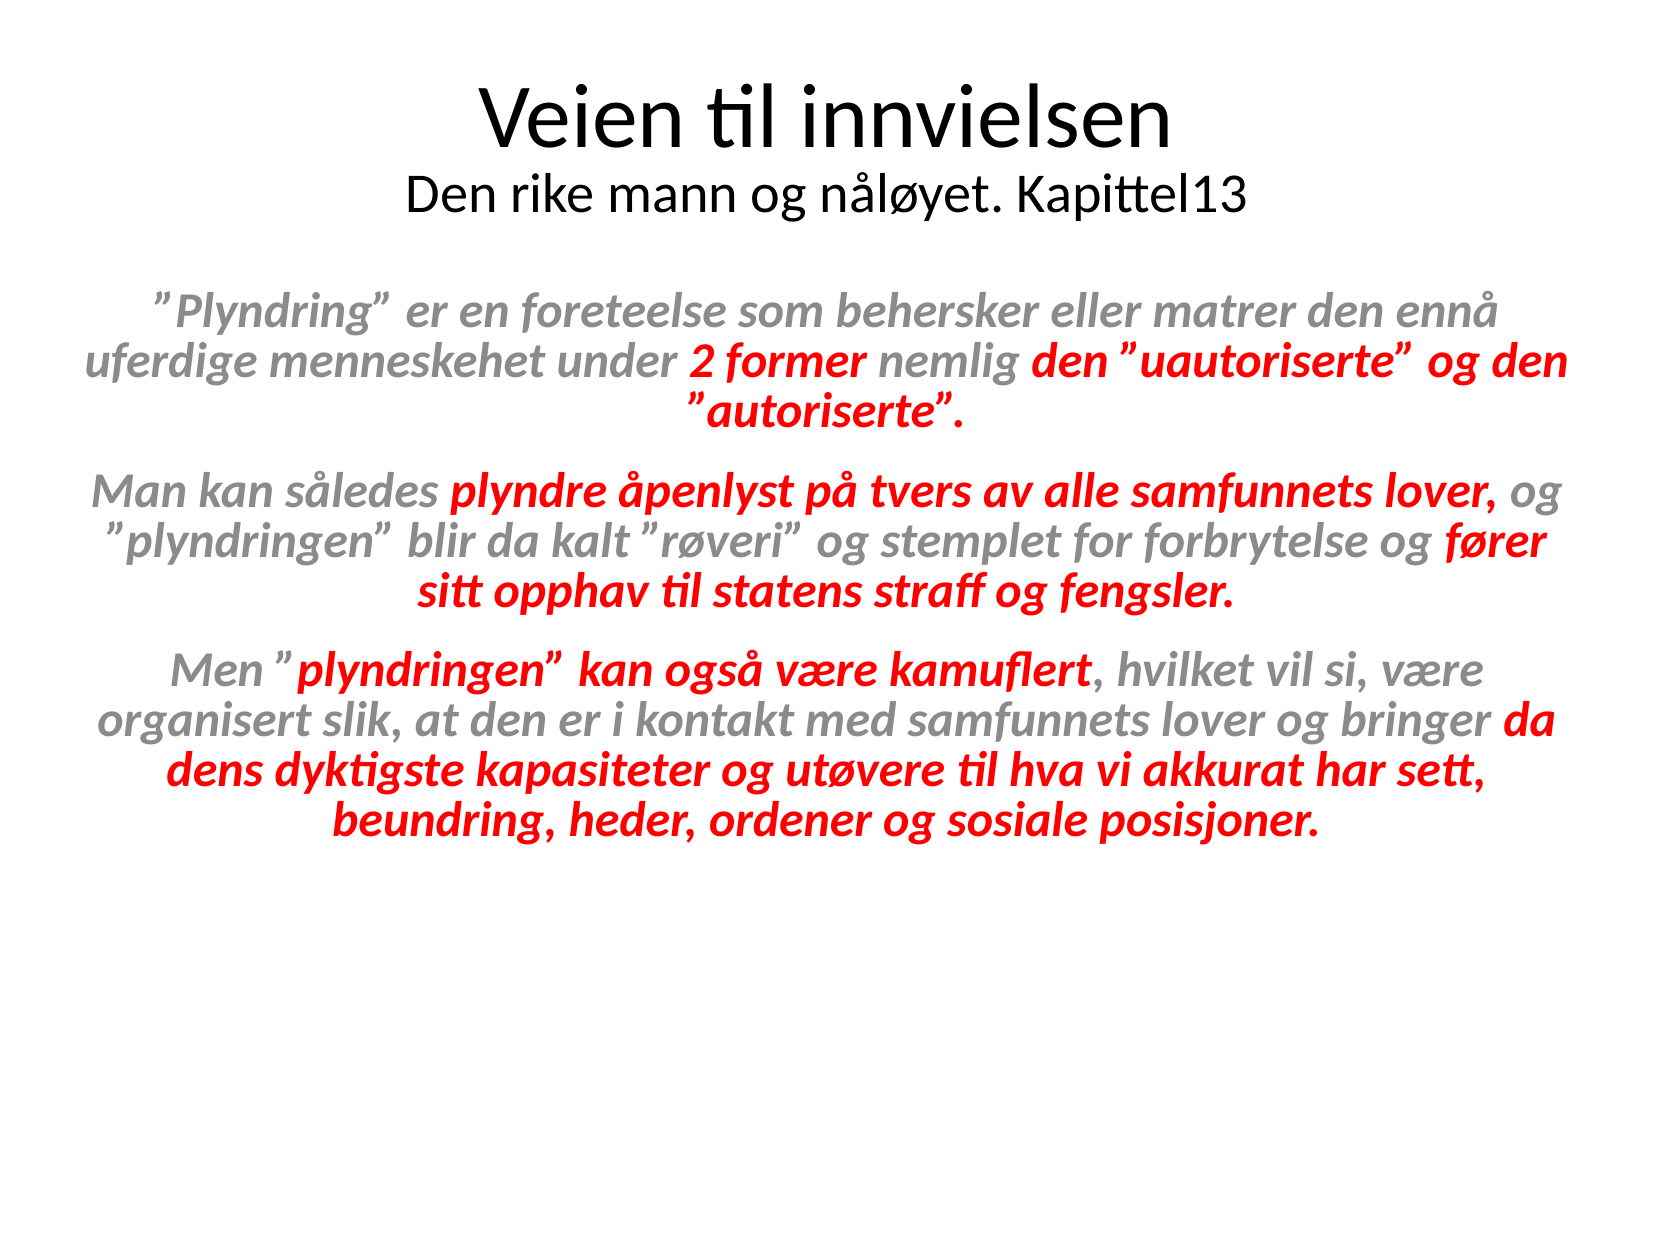

# Veien til innvielsen Den rike mann og nåløyet. Kapittel13
”Plyndring” er en foreteelse som behersker eller matrer den ennå uferdige menneskehet under 2 former nemlig den ”uautoriserte” og den ”autoriserte”.
Man kan således plyndre åpenlyst på tvers av alle samfunnets lover, og ”plyndringen” blir da kalt ”røveri” og stemplet for forbrytelse og fører sitt opphav til statens straff og fengsler.
Men ”plyndringen” kan også være kamuflert, hvilket vil si, være organisert slik, at den er i kontakt med samfunnets lover og bringer da dens dyktigste kapasiteter og utøvere til hva vi akkurat har sett, beundring, heder, ordener og sosiale posisjoner.